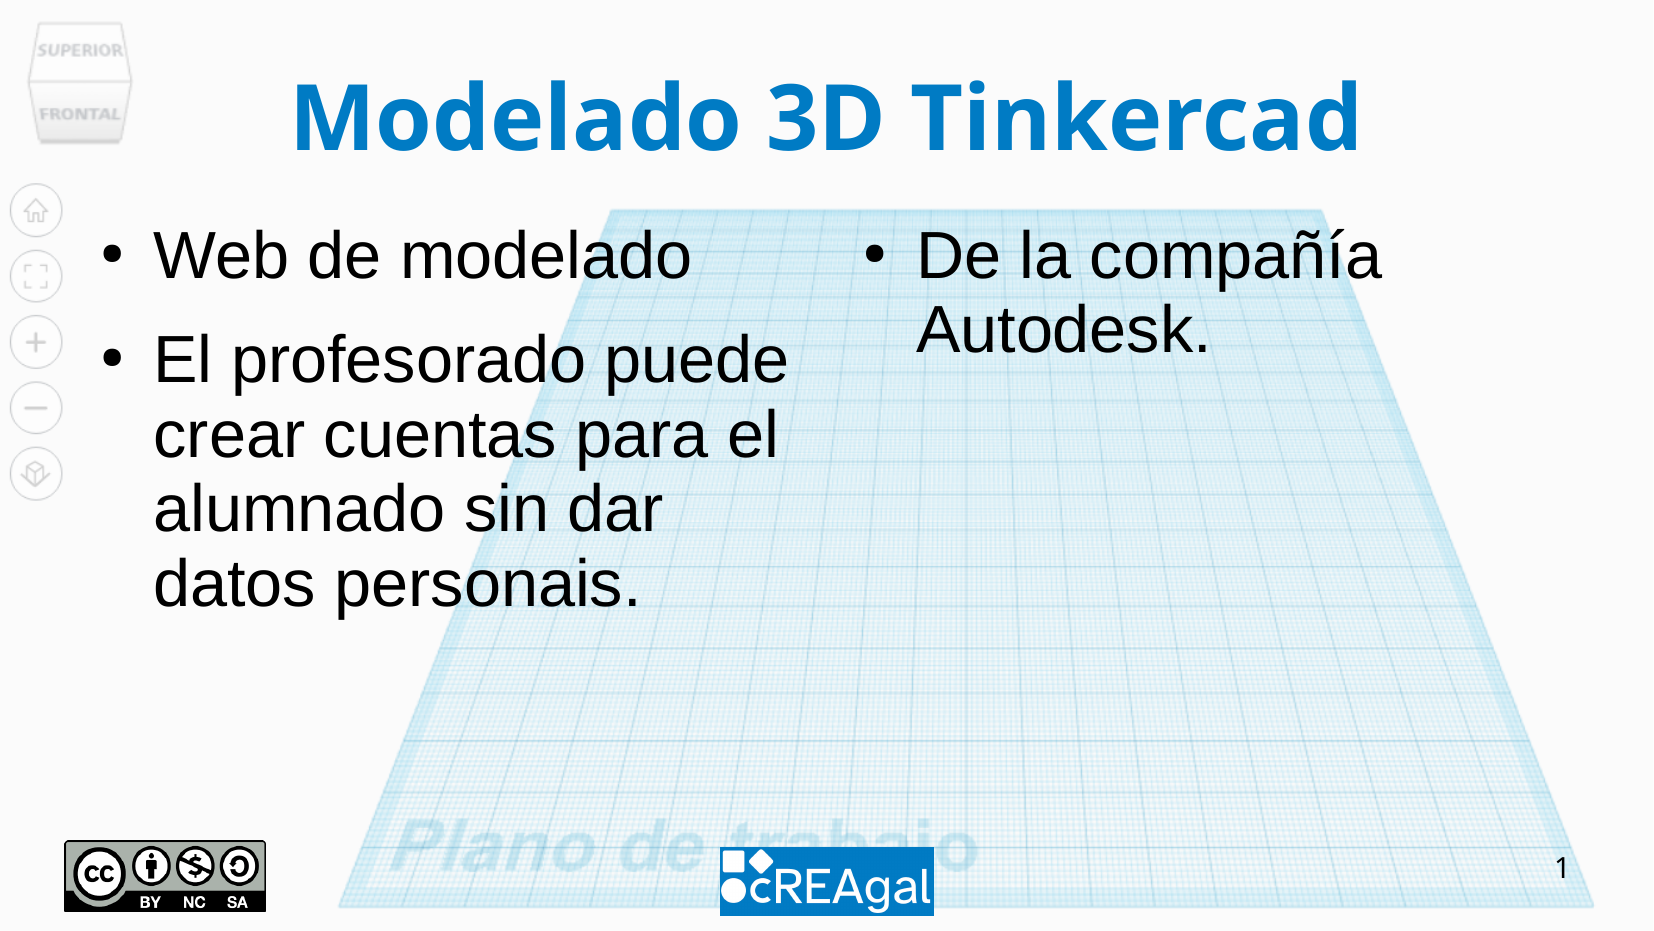

# Modelado 3D Tinkercad
Web de modelado
El profesorado puede crear cuentas para el alumnado sin dar datos personais.
De la compañía Autodesk.
1